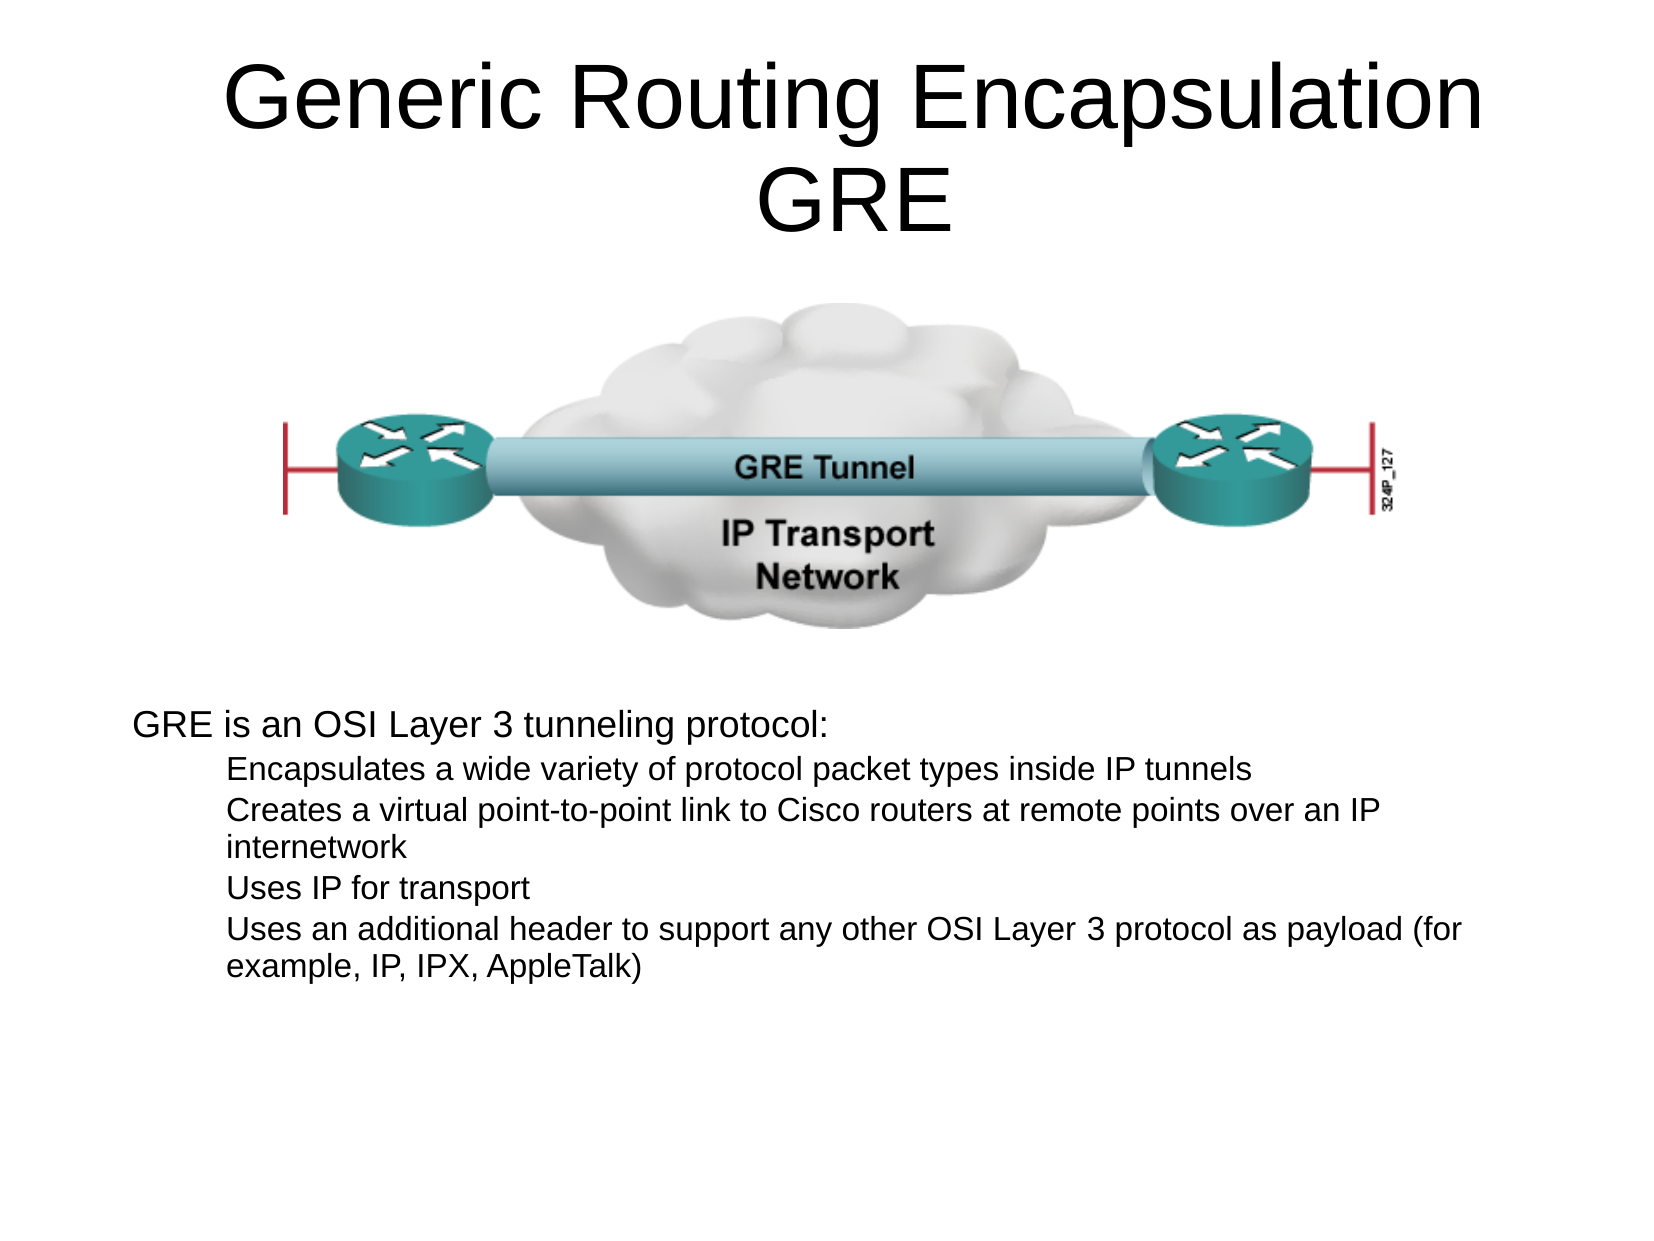

# Generic Routing Encapsulation GRE
GRE is an OSI Layer 3 tunneling protocol:
Encapsulates a wide variety of protocol packet types inside IP tunnels
Creates a virtual point-to-point link to Cisco routers at remote points over an IP internetwork
Uses IP for transport
Uses an additional header to support any other OSI Layer 3 protocol as payload (for example, IP, IPX, AppleTalk)